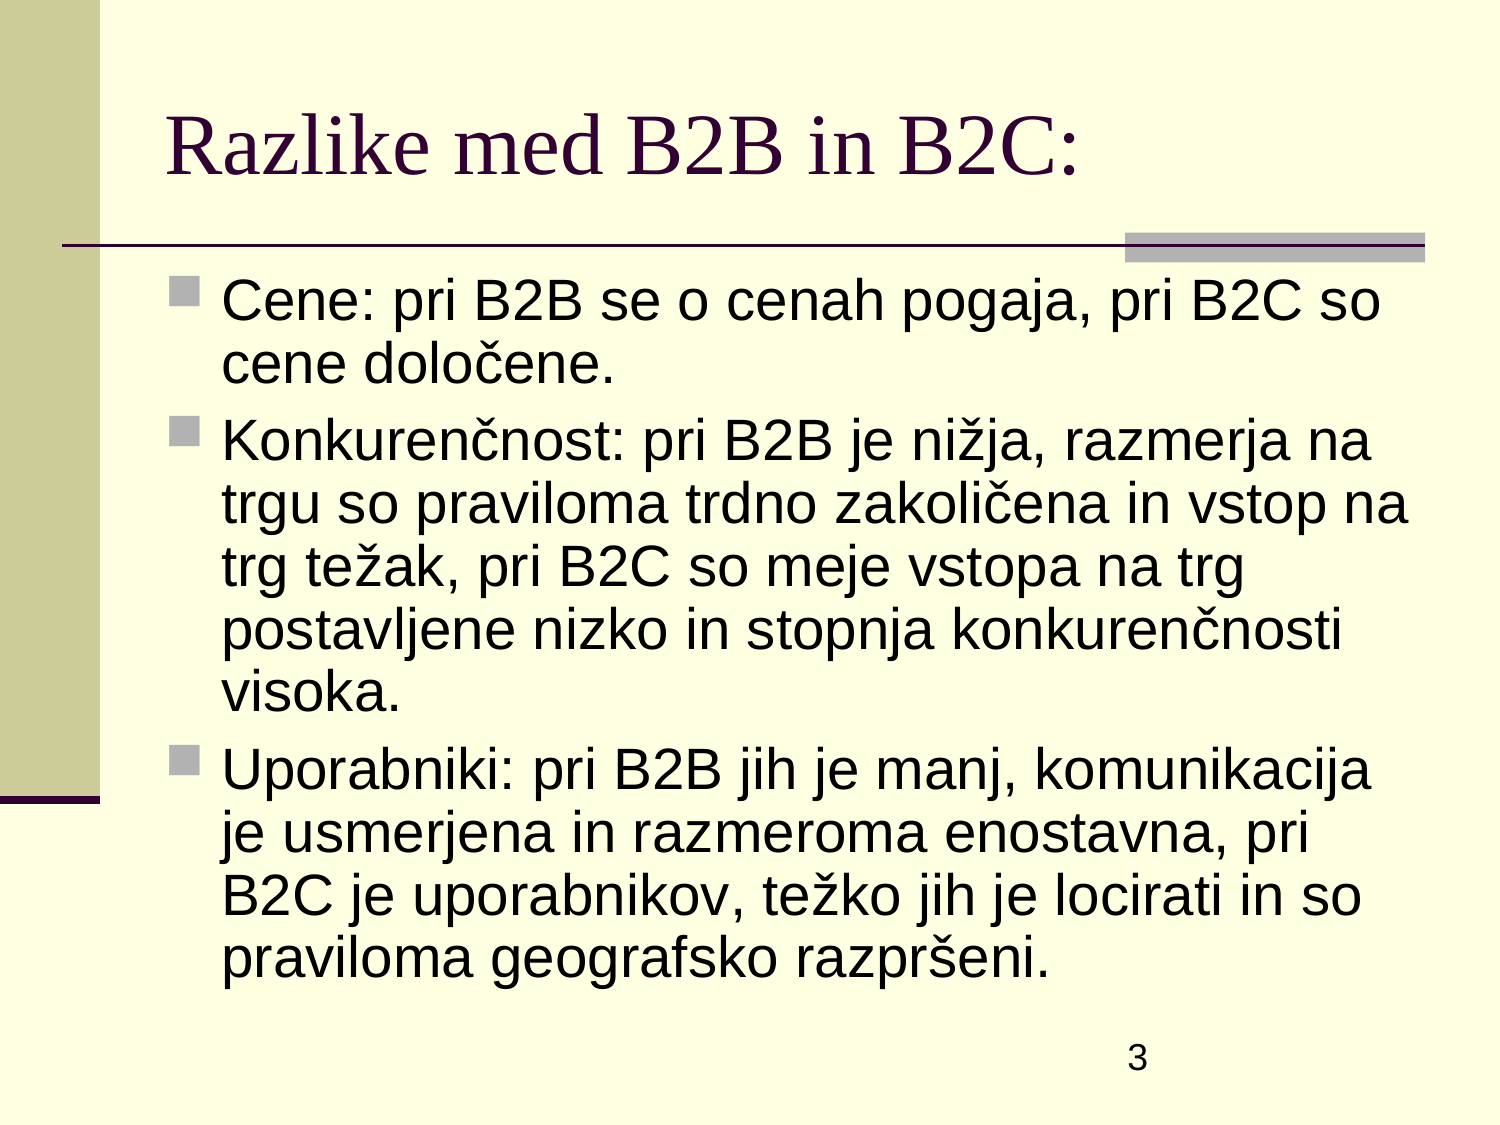

# Razlike med B2B in B2C:
Cene: pri B2B se o cenah pogaja, pri B2C so cene določene.
Konkurenčnost: pri B2B je nižja, razmerja na trgu so praviloma trdno zakoličena in vstop na trg težak, pri B2C so meje vstopa na trg postavljene nizko in stopnja konkurenčnosti visoka.
Uporabniki: pri B2B jih je manj, komunikacija je usmerjena in razmeroma enostavna, pri B2C je uporabnikov, težko jih je locirati in so praviloma geografsko razpršeni.
3